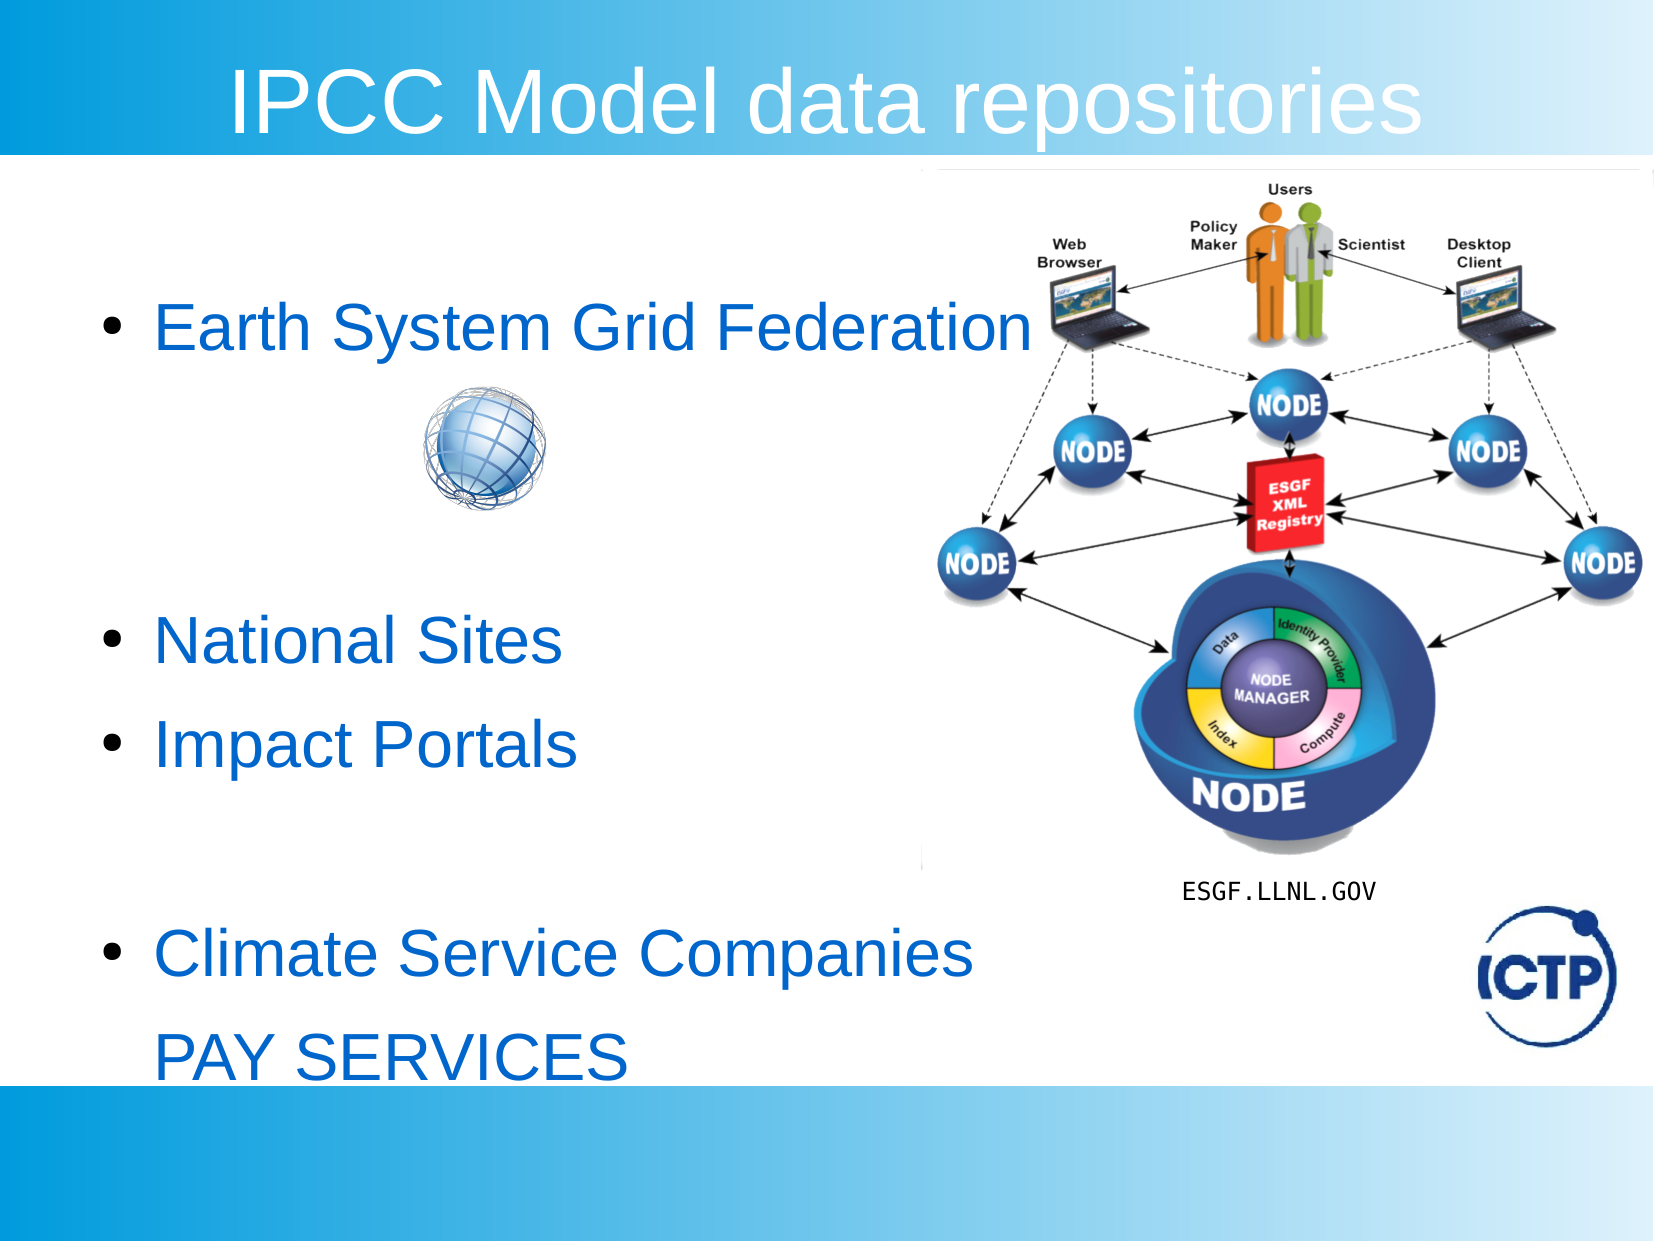

# IPCC Model data repositories
Earth System Grid Federation
National Sites
Impact Portals
Climate Service Companies
PAY SERVICES
ESGF.LLNL.GOV